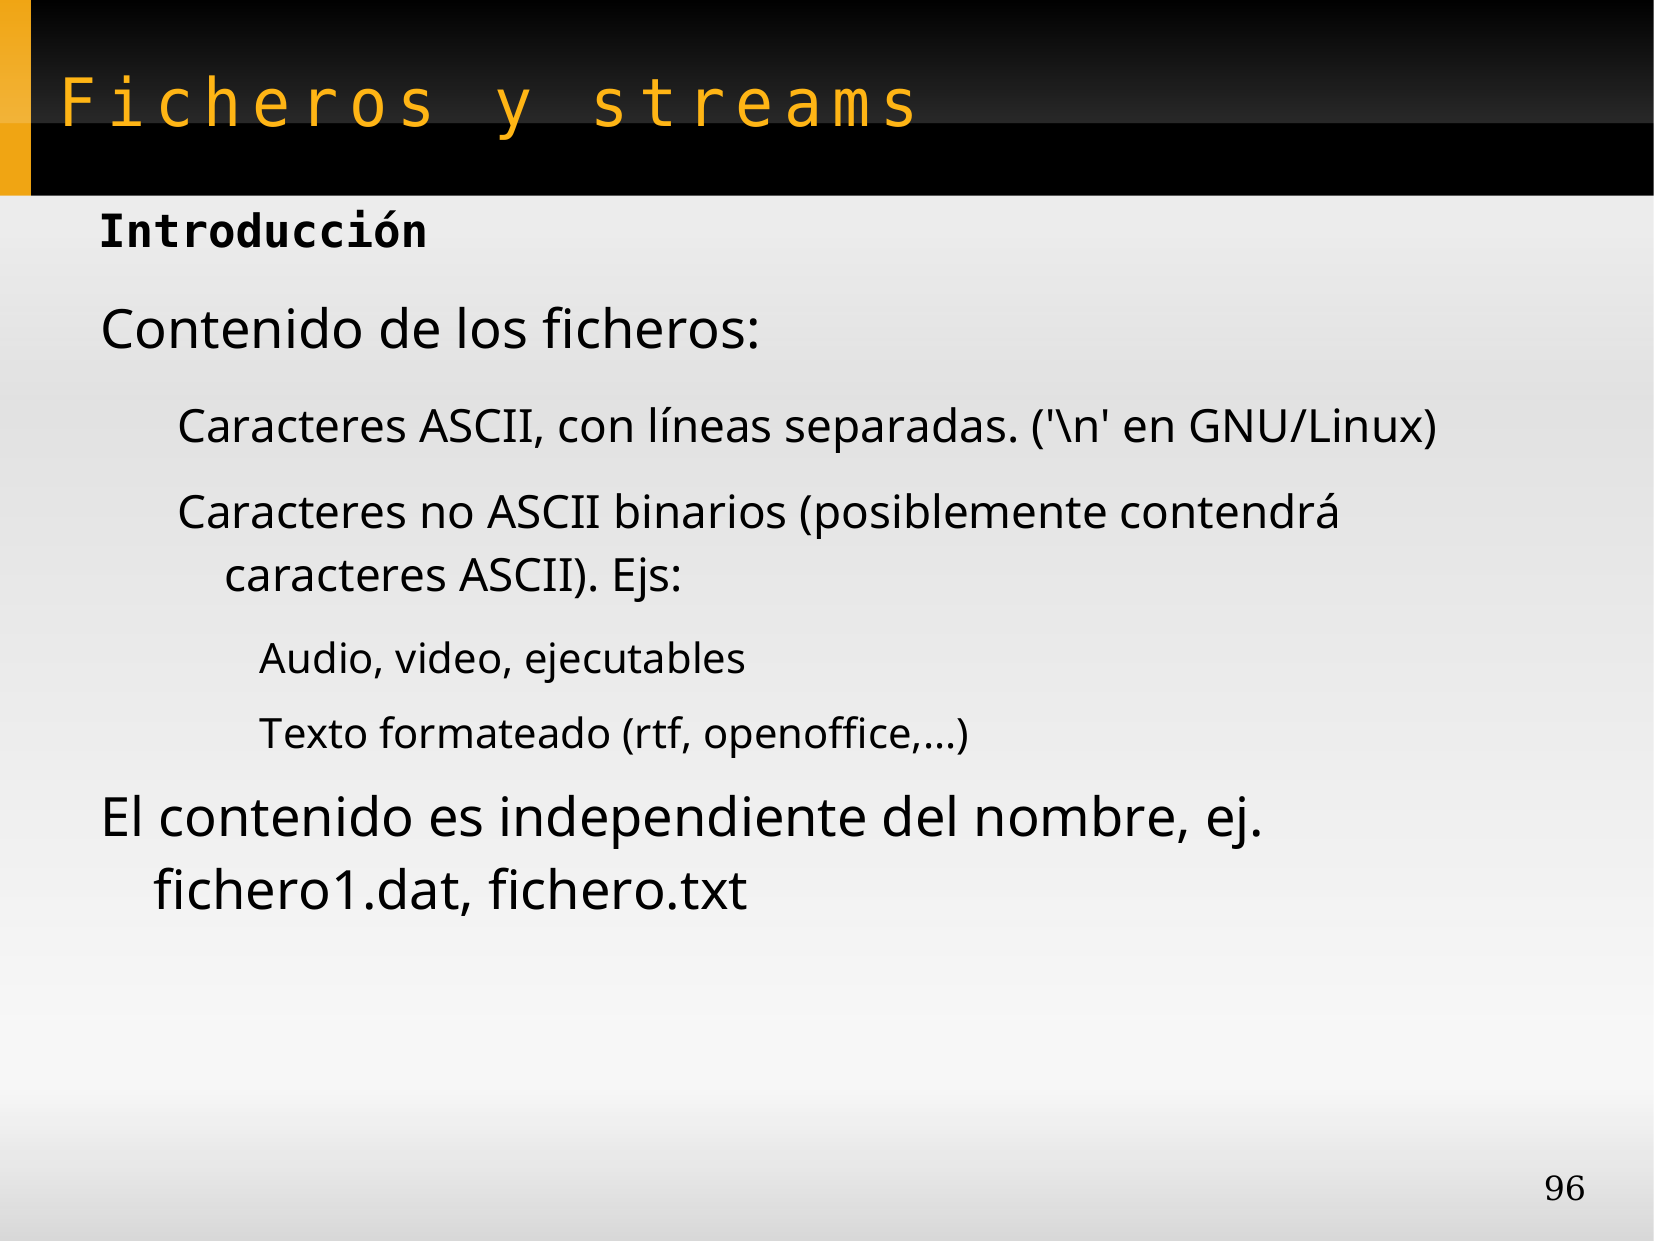

# Ficheros y streams
Introducción
Contenido de los ficheros:
Caracteres ASCII, con líneas separadas. ('\n' en GNU/Linux)
Caracteres no ASCII binarios (posiblemente contendrá caracteres ASCII). Ejs:
Audio, video, ejecutables
Texto formateado (rtf, openoffice,...)
El contenido es independiente del nombre, ej. fichero1.dat, fichero.txt
96